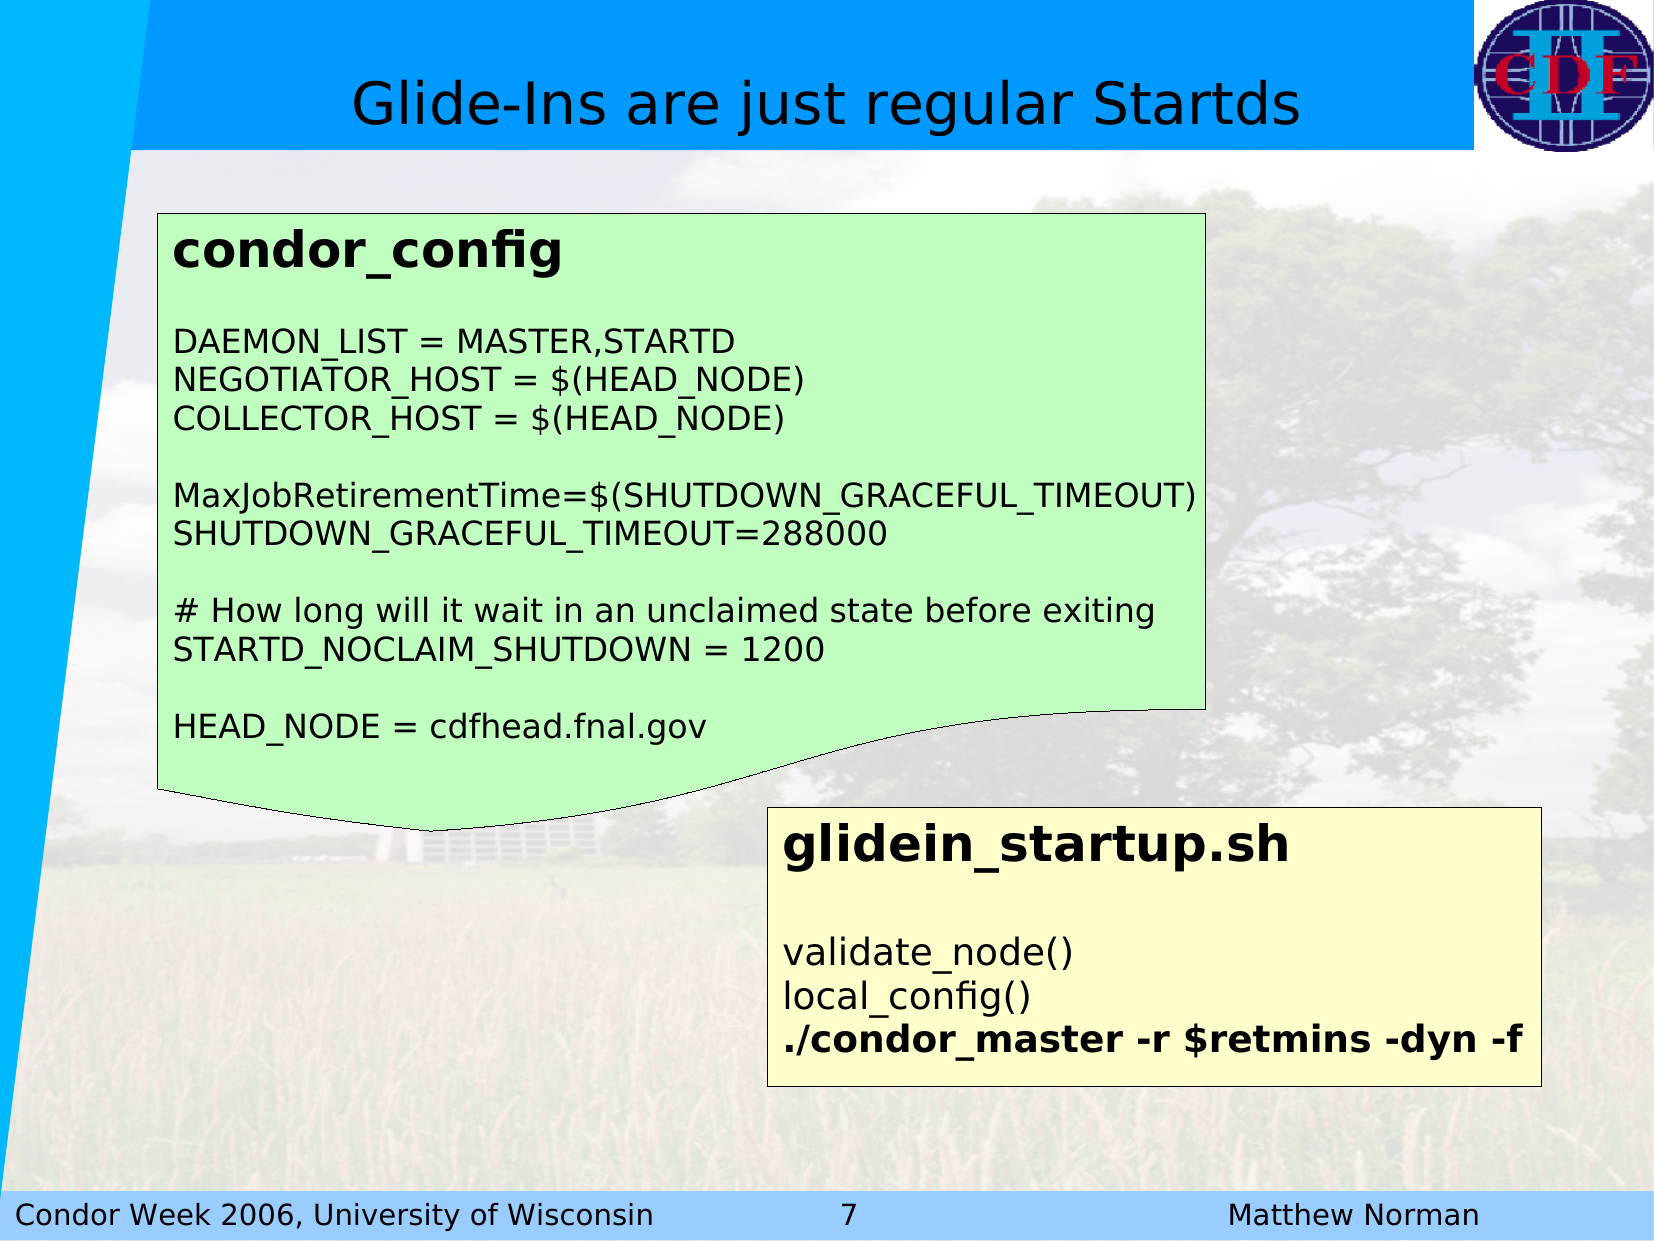

Glide-Ins are just regular Startds
condor_config
DAEMON_LIST = MASTER,STARTD
NEGOTIATOR_HOST = $(HEAD_NODE)
COLLECTOR_HOST = $(HEAD_NODE)
MaxJobRetirementTime=$(SHUTDOWN_GRACEFUL_TIMEOUT)
SHUTDOWN_GRACEFUL_TIMEOUT=288000
# How long will it wait in an unclaimed state before exiting
STARTD_NOCLAIM_SHUTDOWN = 1200
HEAD_NODE = cdfhead.fnal.gov
glidein_startup.sh
validate_node()
local_config()
./condor_master -r $retmins -dyn -f